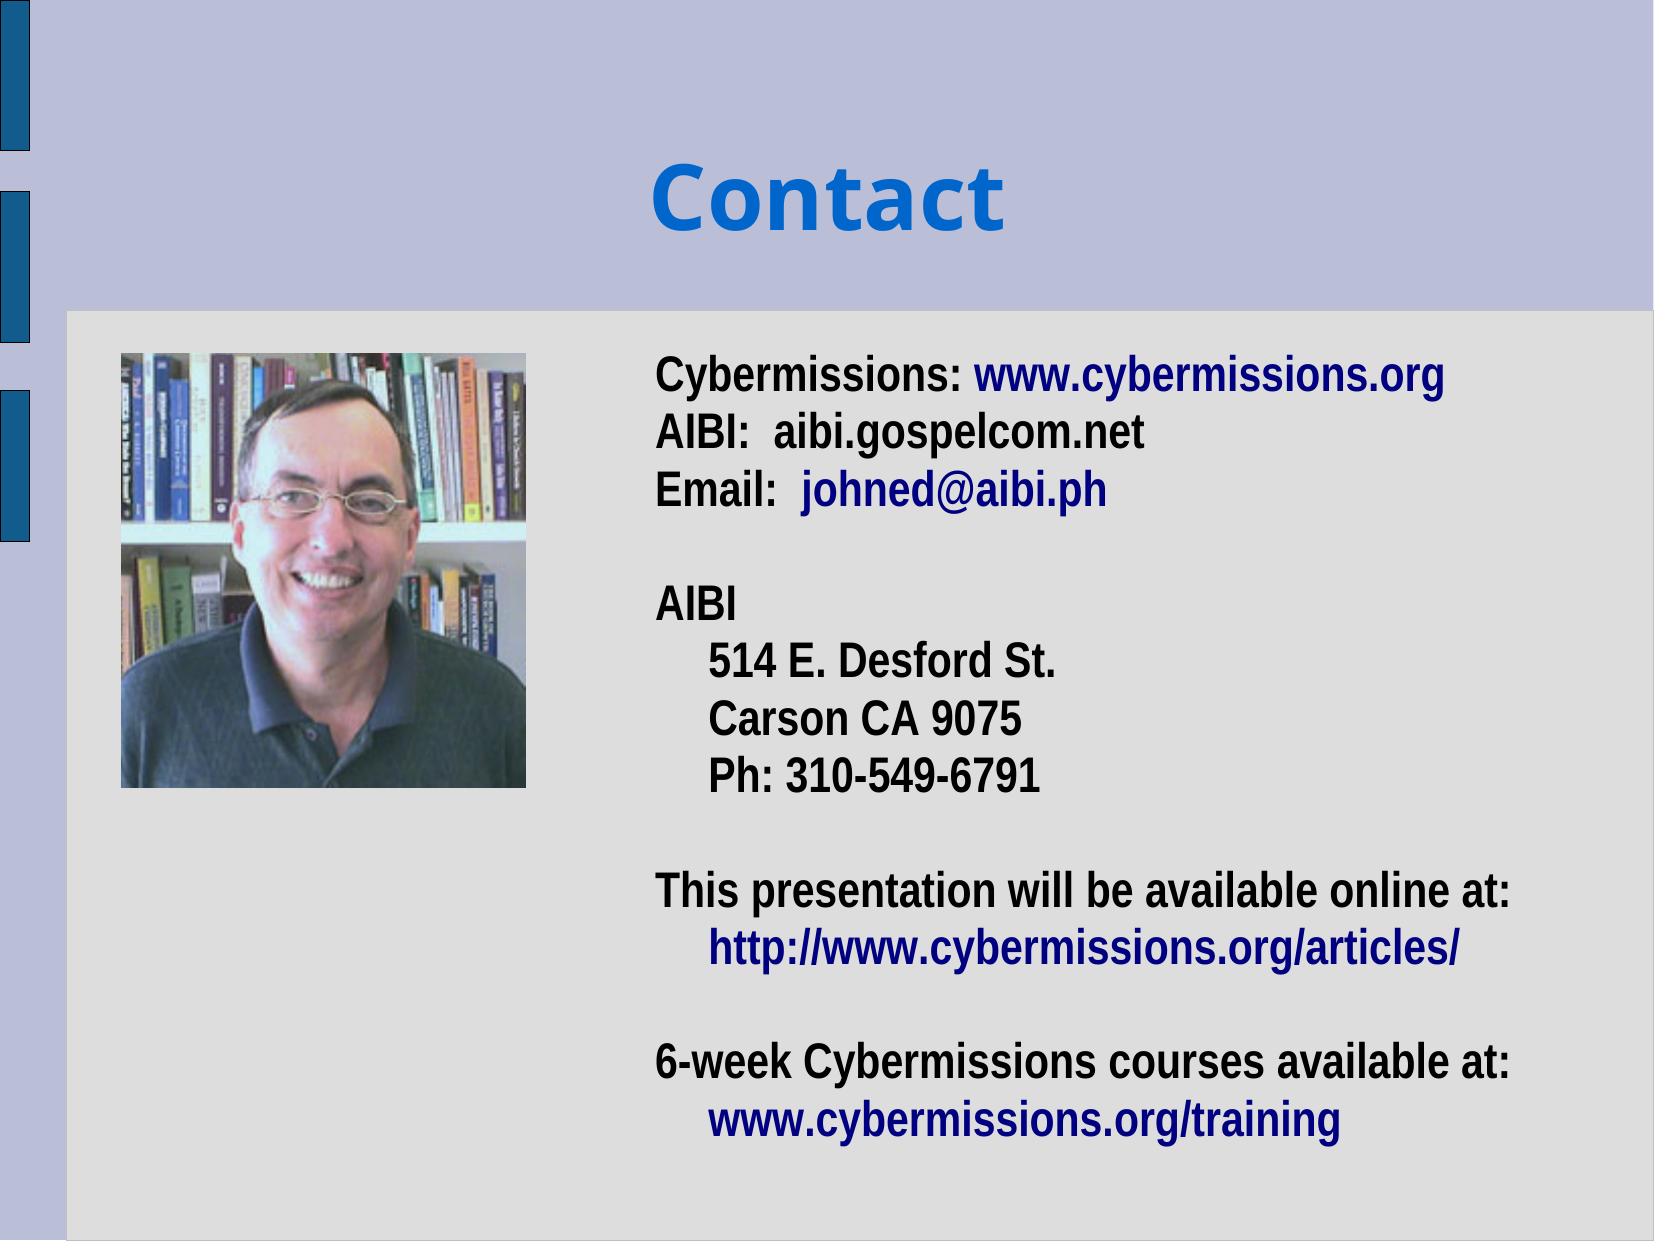

# Contact
Cybermissions: www.cybermissions.org
AIBI: aibi.gospelcom.net
Email: johned@aibi.ph
AIBI
514 E. Desford St.
Carson CA 9075
Ph: 310-549-6791
This presentation will be available online at:
http://www.cybermissions.org/articles/
6-week Cybermissions courses available at:
www.cybermissions.org/training